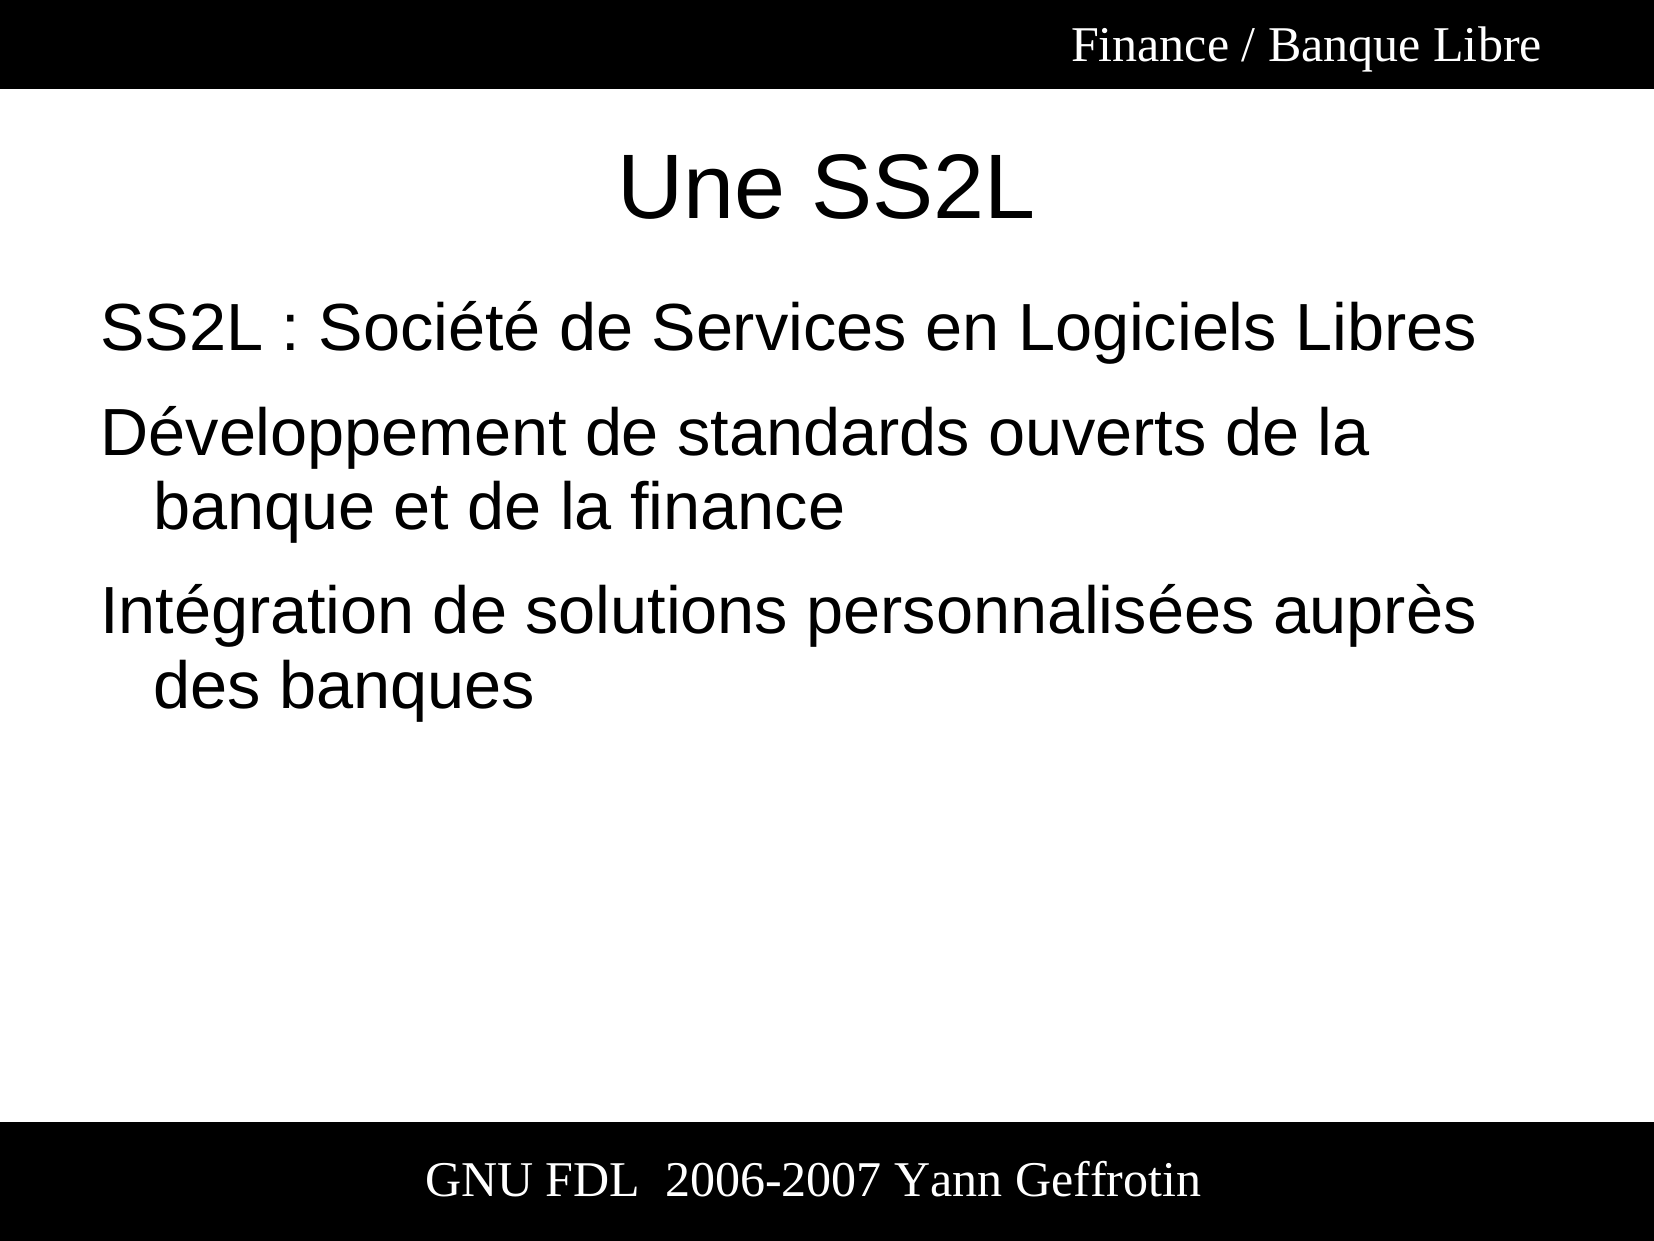

# Une SS2L
SS2L : Société de Services en Logiciels Libres
Développement de standards ouverts de la banque et de la finance
Intégration de solutions personnalisées auprès des banques